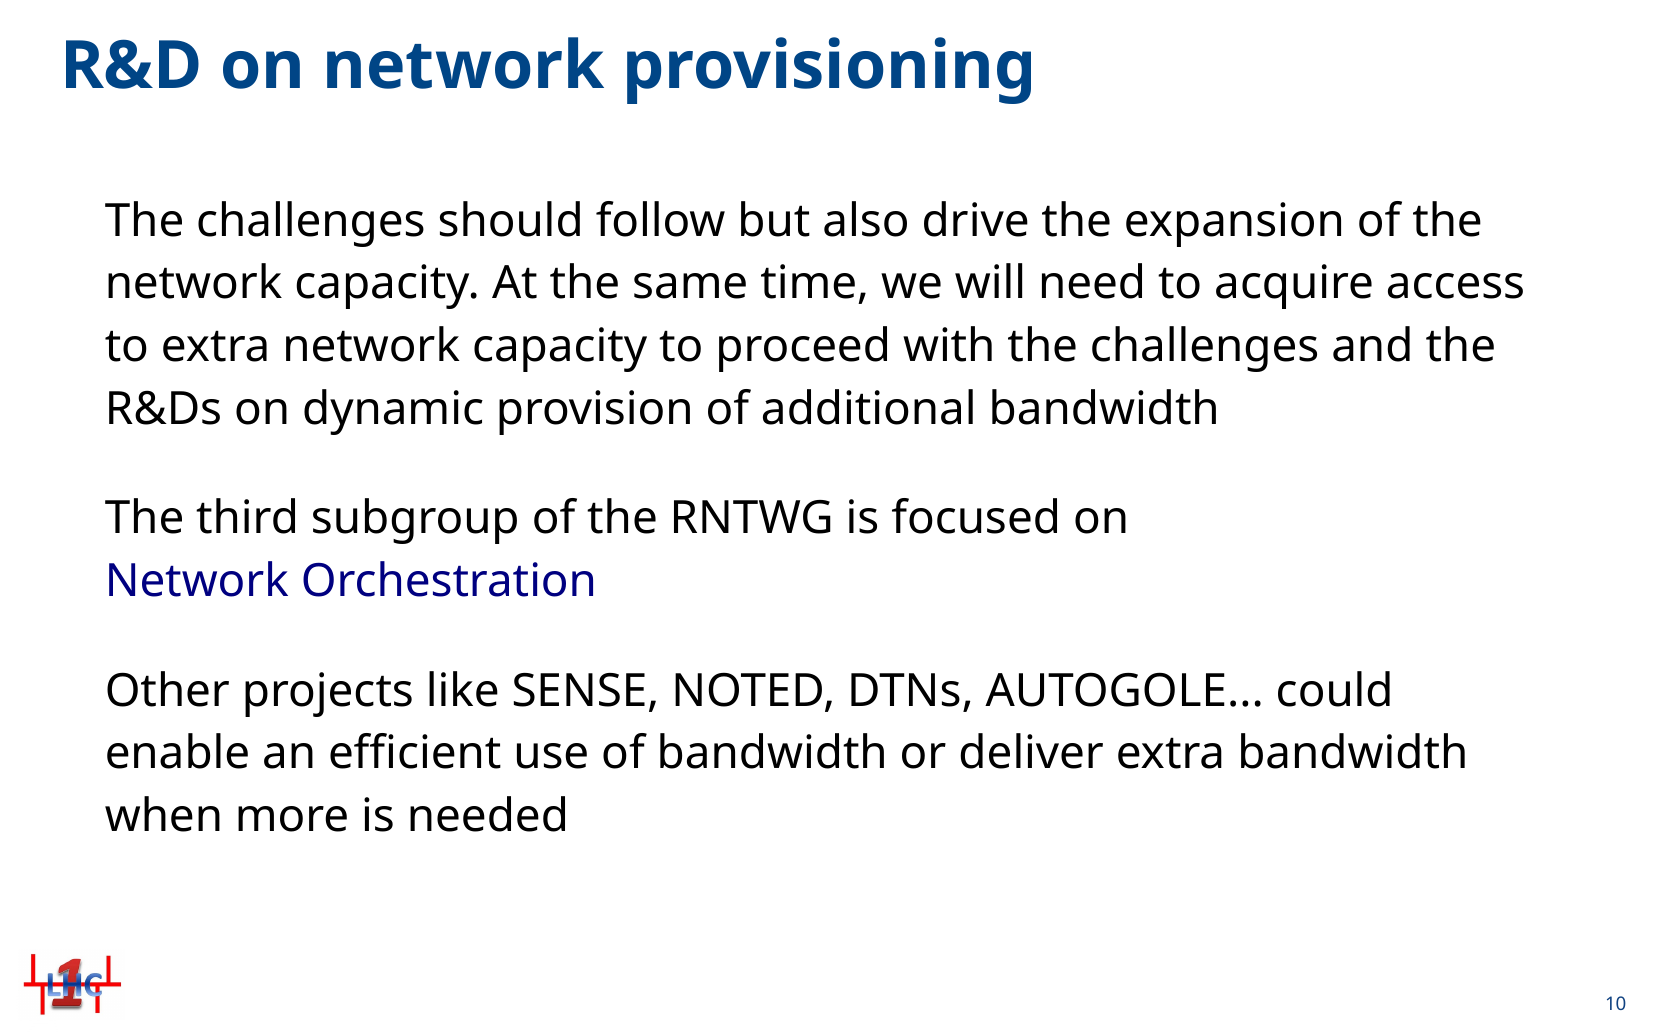

# R&D on network provisioning
The challenges should follow but also drive the expansion of the network capacity. At the same time, we will need to acquire access to extra network capacity to proceed with the challenges and the R&Ds on dynamic provision of additional bandwidth
The third subgroup of the RNTWG is focused on Network Orchestration
Other projects like SENSE, NOTED, DTNs, AUTOGOLE... could enable an efficient use of bandwidth or deliver extra bandwidth when more is needed